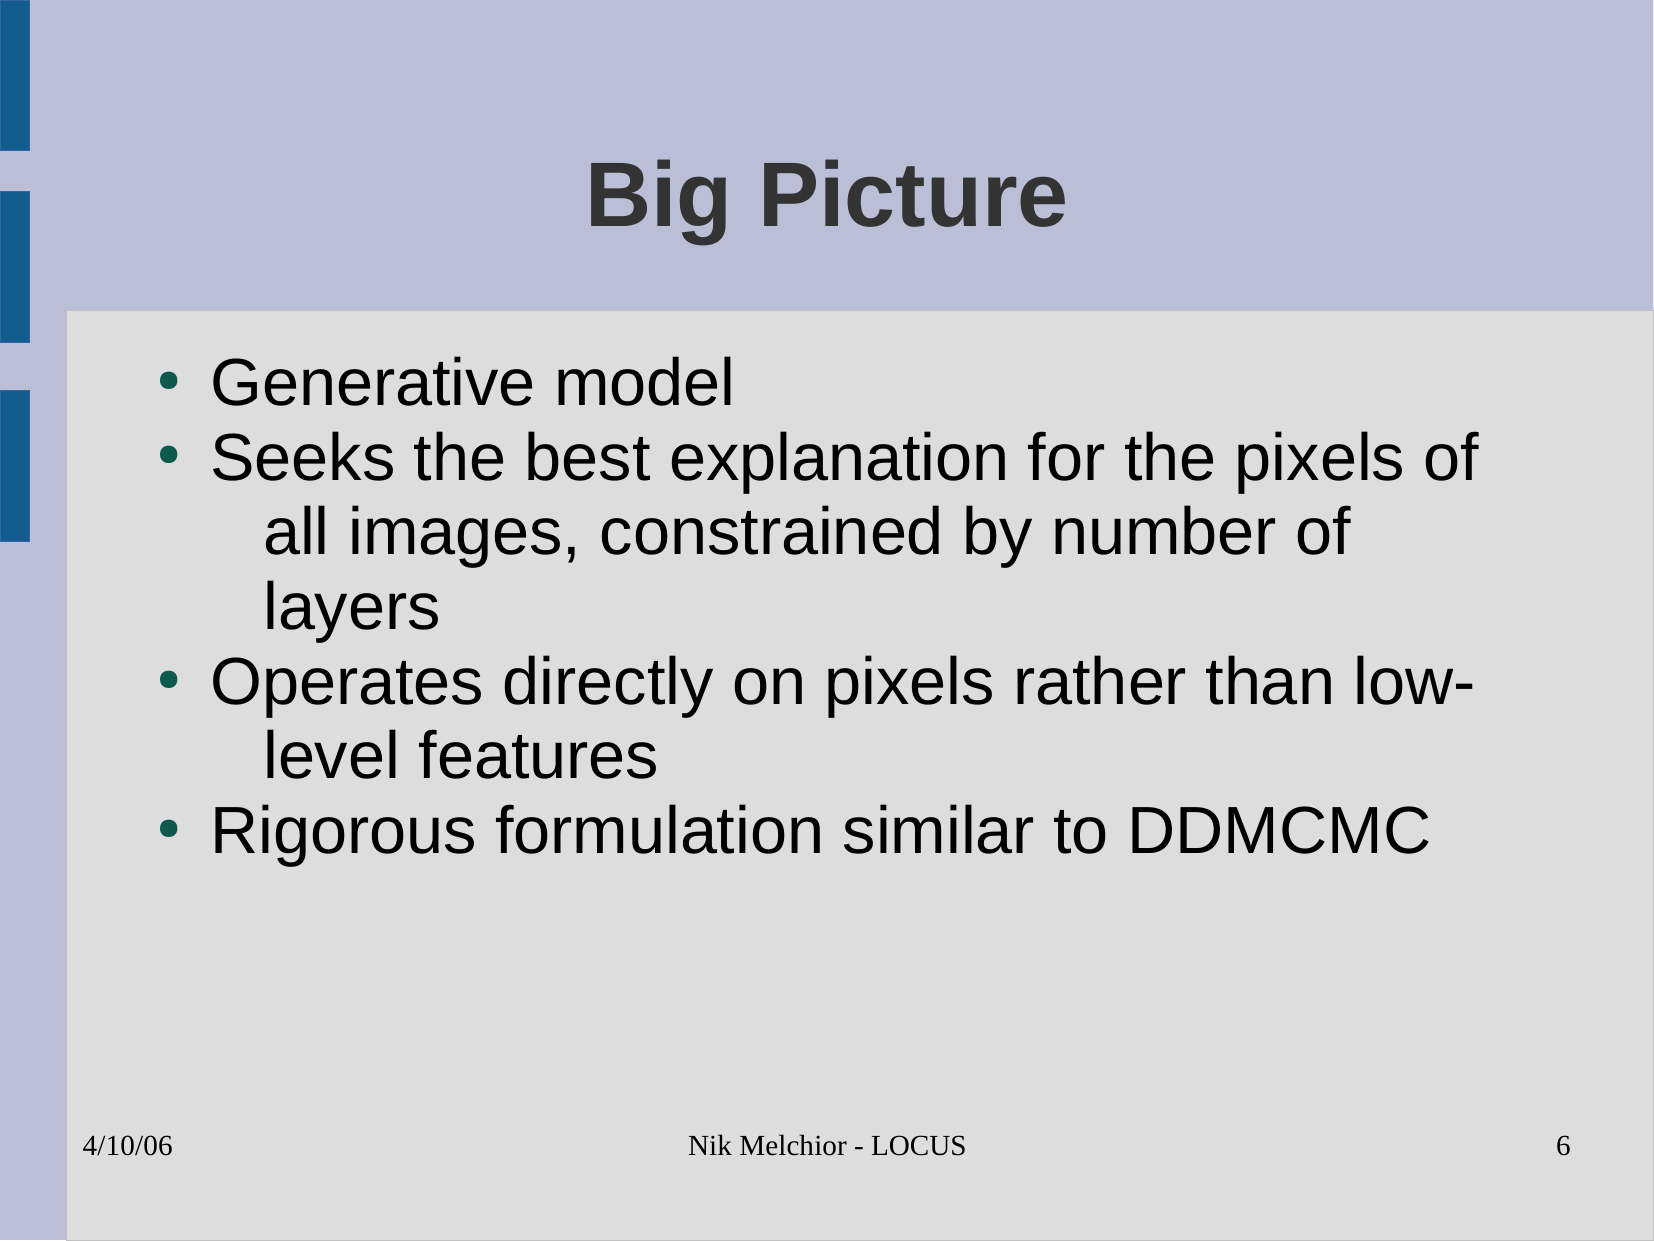

# Big Picture
Generative model
Seeks the best explanation for the pixels of all images, constrained by number of layers
Operates directly on pixels rather than low-level features
Rigorous formulation similar to DDMCMC
4/10/06
Nik Melchior - LOCUS
6